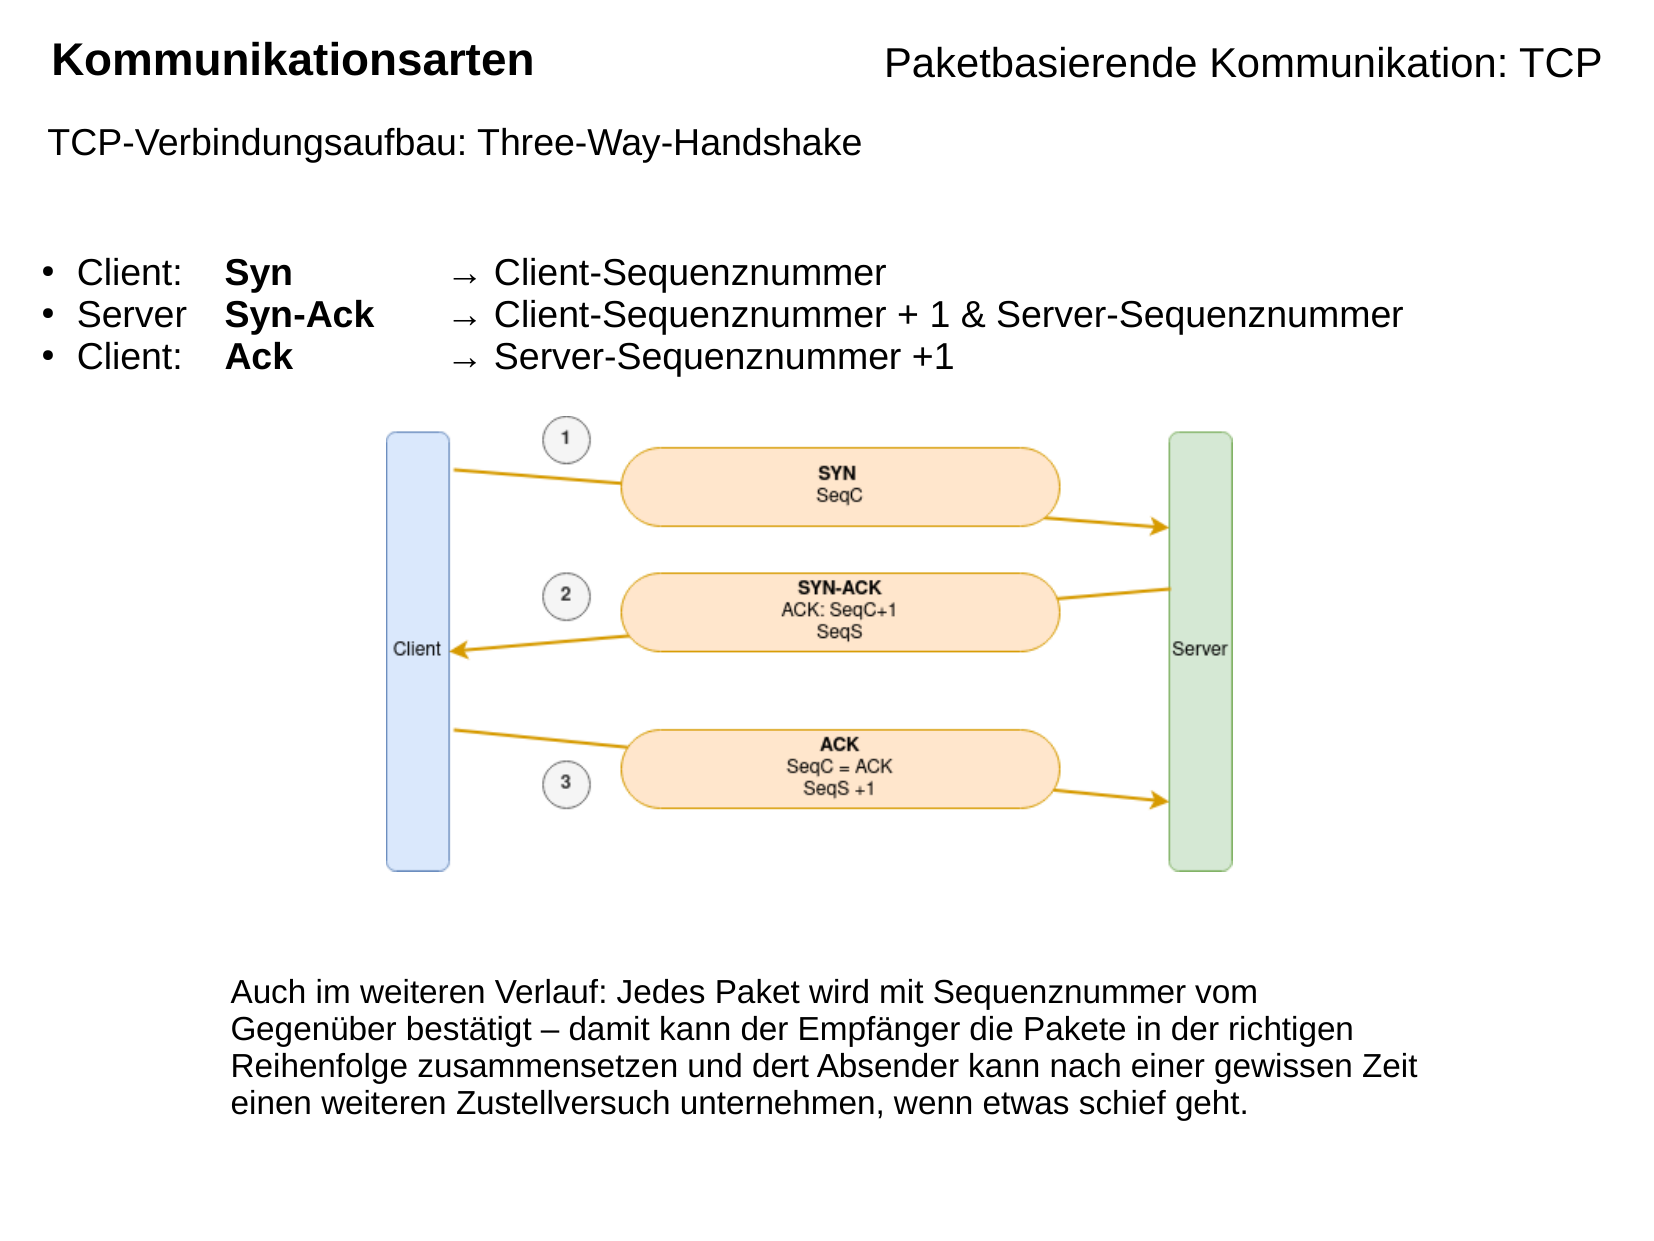

Kommunikationsarten
Paketbasierende Kommunikation: TCP
TCP-Verbindungsaufbau: Three-Way-Handshake
Client: 	Syn 		→ Client-Sequenznummer
Server 	Syn-Ack 	→ Client-Sequenznummer + 1 & Server-Sequenznummer
Client: 	Ack 		→ Server-Sequenznummer +1
Auch im weiteren Verlauf: Jedes Paket wird mit Sequenznummer vom Gegenüber bestätigt – damit kann der Empfänger die Pakete in der richtigen Reihenfolge zusammensetzen und dert Absender kann nach einer gewissen Zeit einen weiteren Zustellversuch unternehmen, wenn etwas schief geht.